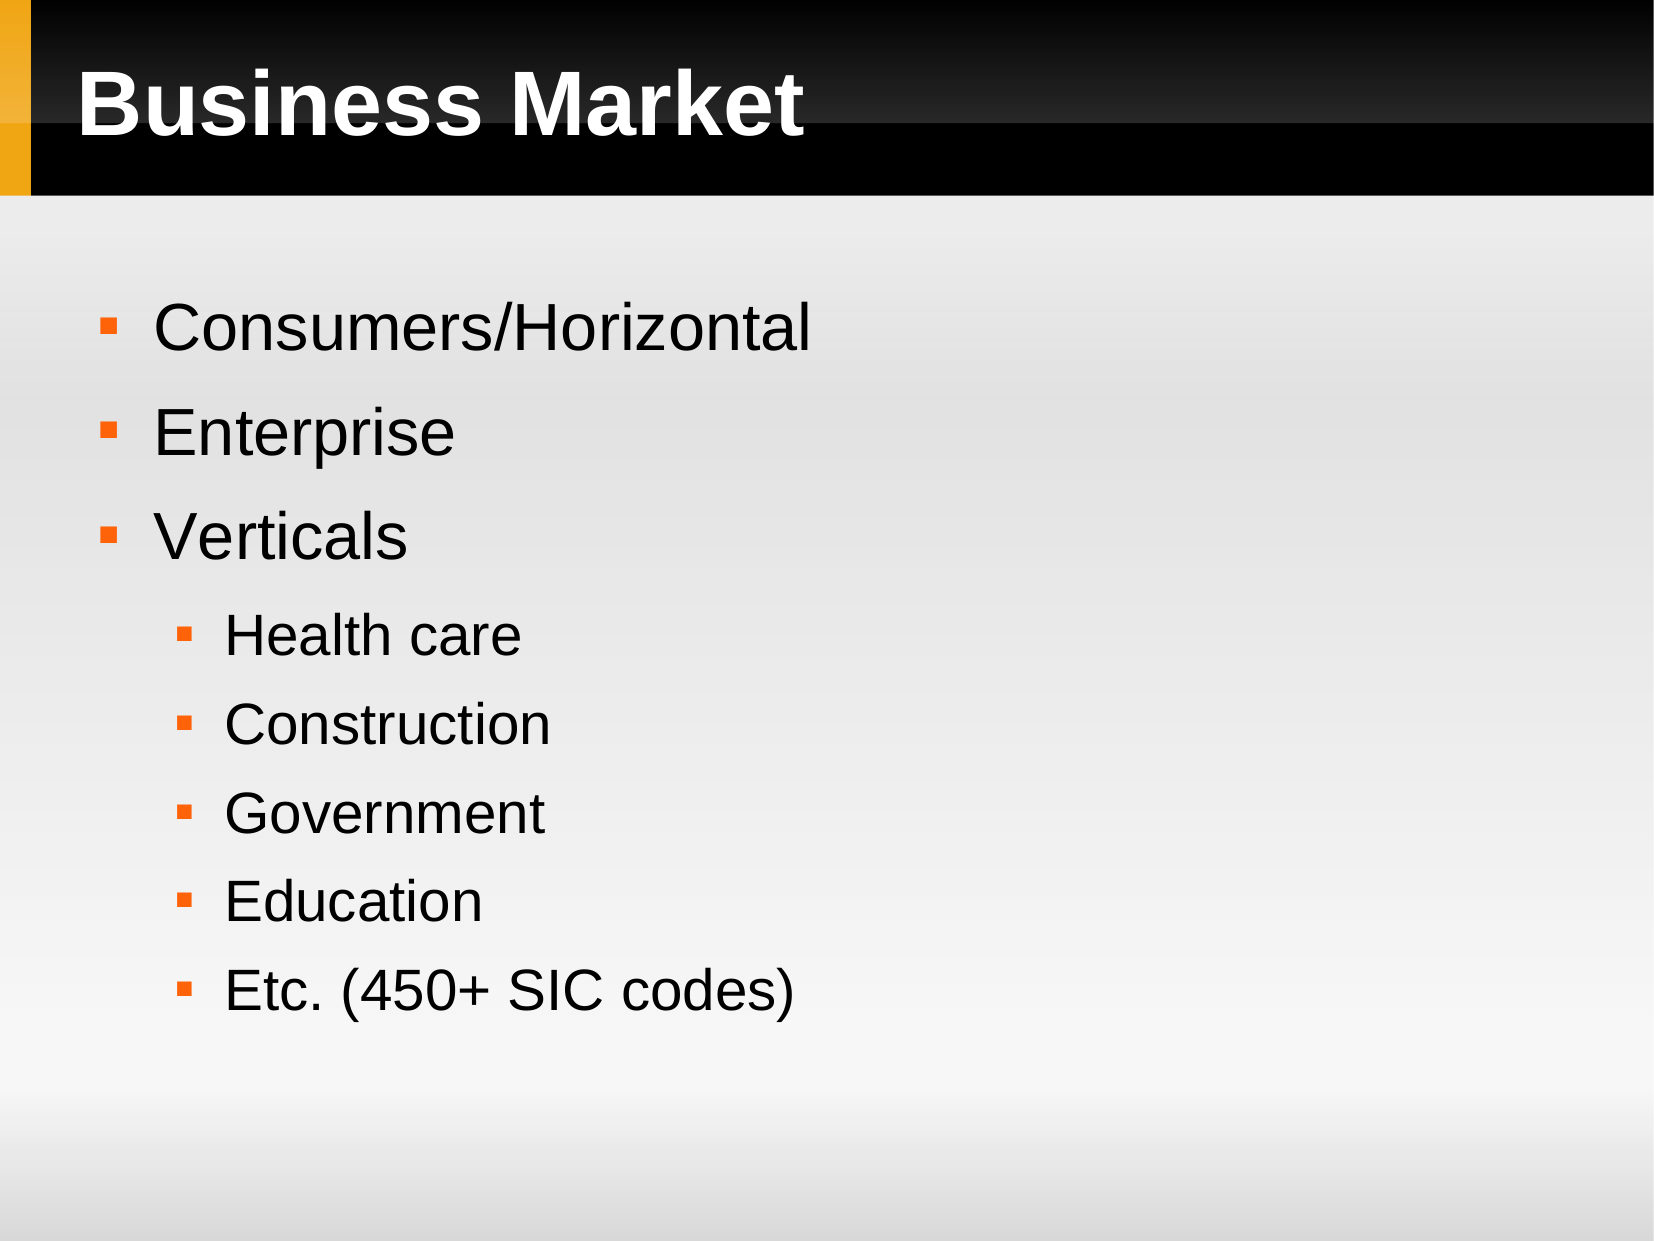

# Business Market
Consumers/Horizontal
Enterprise
Verticals
Health care
Construction
Government
Education
Etc. (450+ SIC codes)